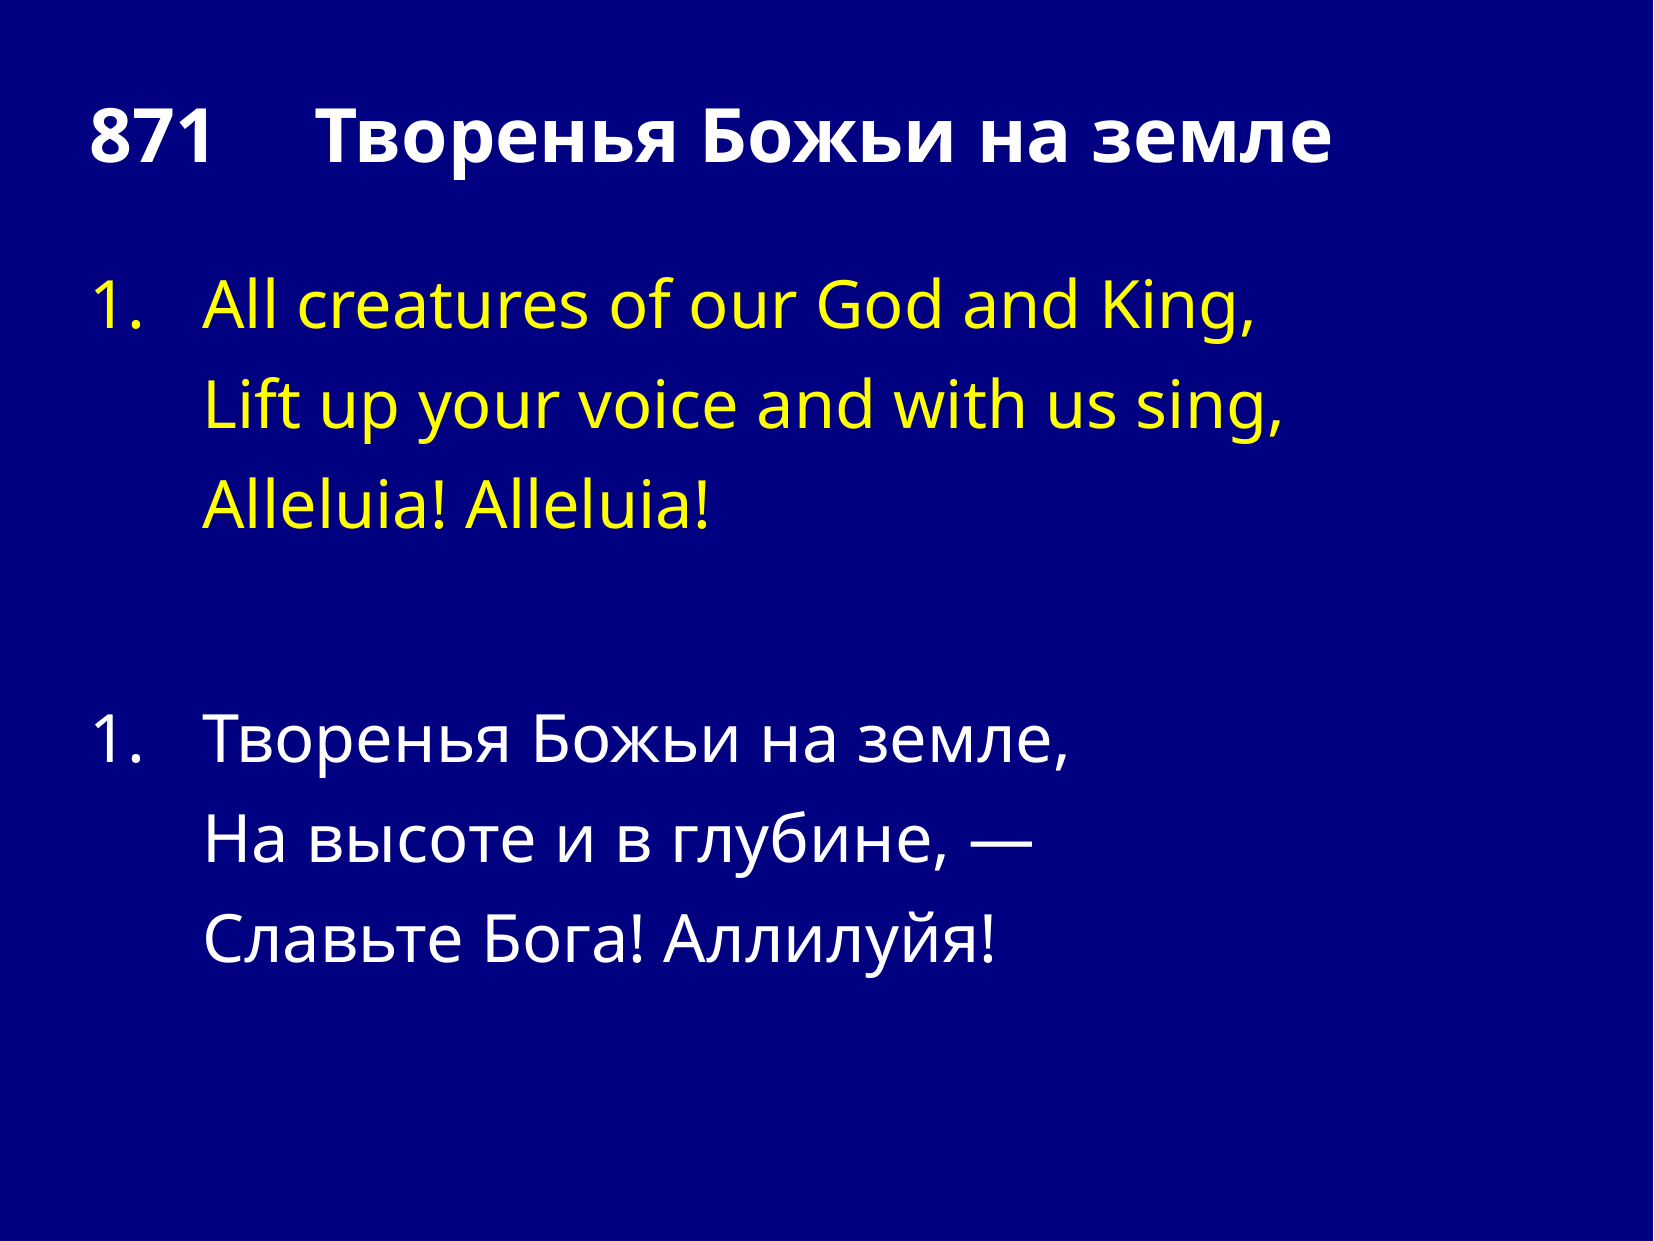

871	Творенья Божьи на земле
1.	All creatures of our God and King,
	Lift up your voice and with us sing,
	Alleluia! Alleluia!
1.	Творенья Божьи на земле,
	На высоте и в глубине, ―
	Славьте Бога! Аллилуйя!